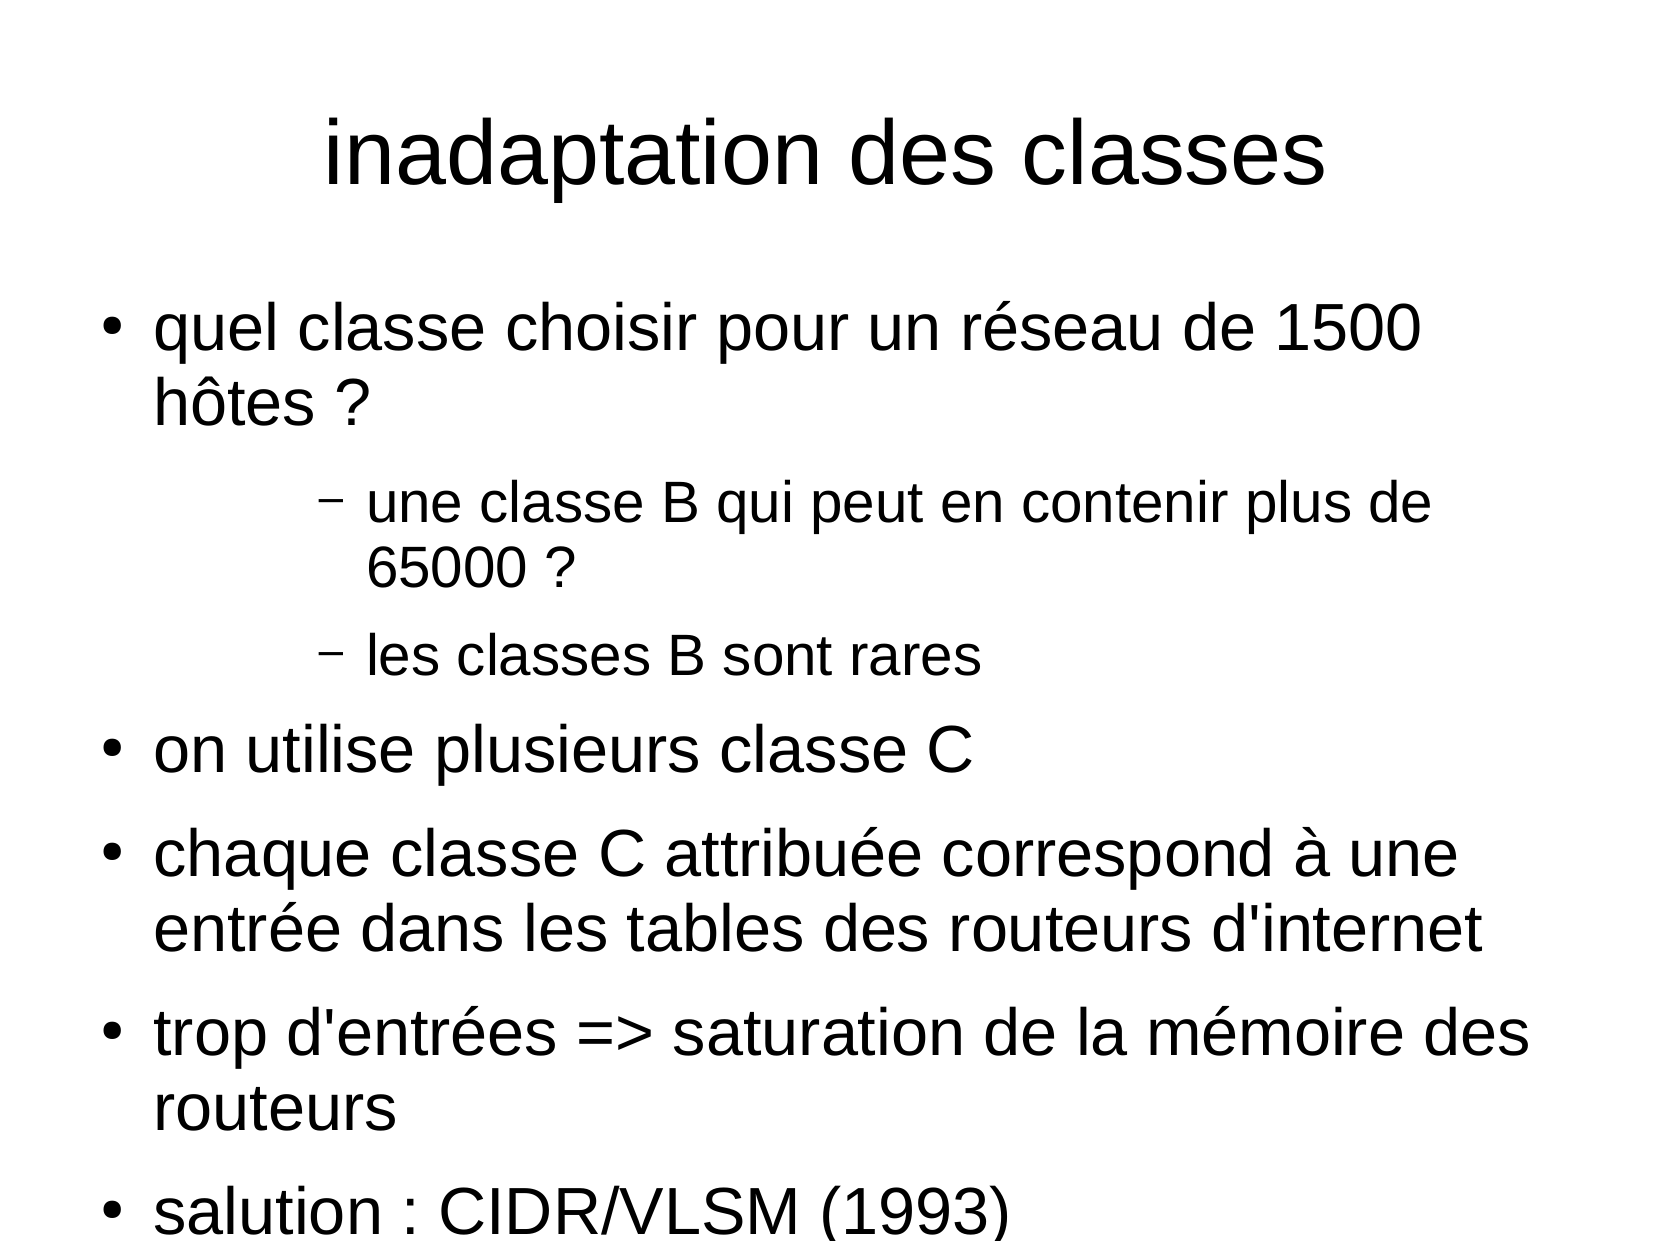

# inadaptation des classes
quel classe choisir pour un réseau de 1500 hôtes ?
une classe B qui peut en contenir plus de 65000 ?
les classes B sont rares
on utilise plusieurs classe C
chaque classe C attribuée correspond à une entrée dans les tables des routeurs d'internet
trop d'entrées => saturation de la mémoire des routeurs
salution : CIDR/VLSM (1993)